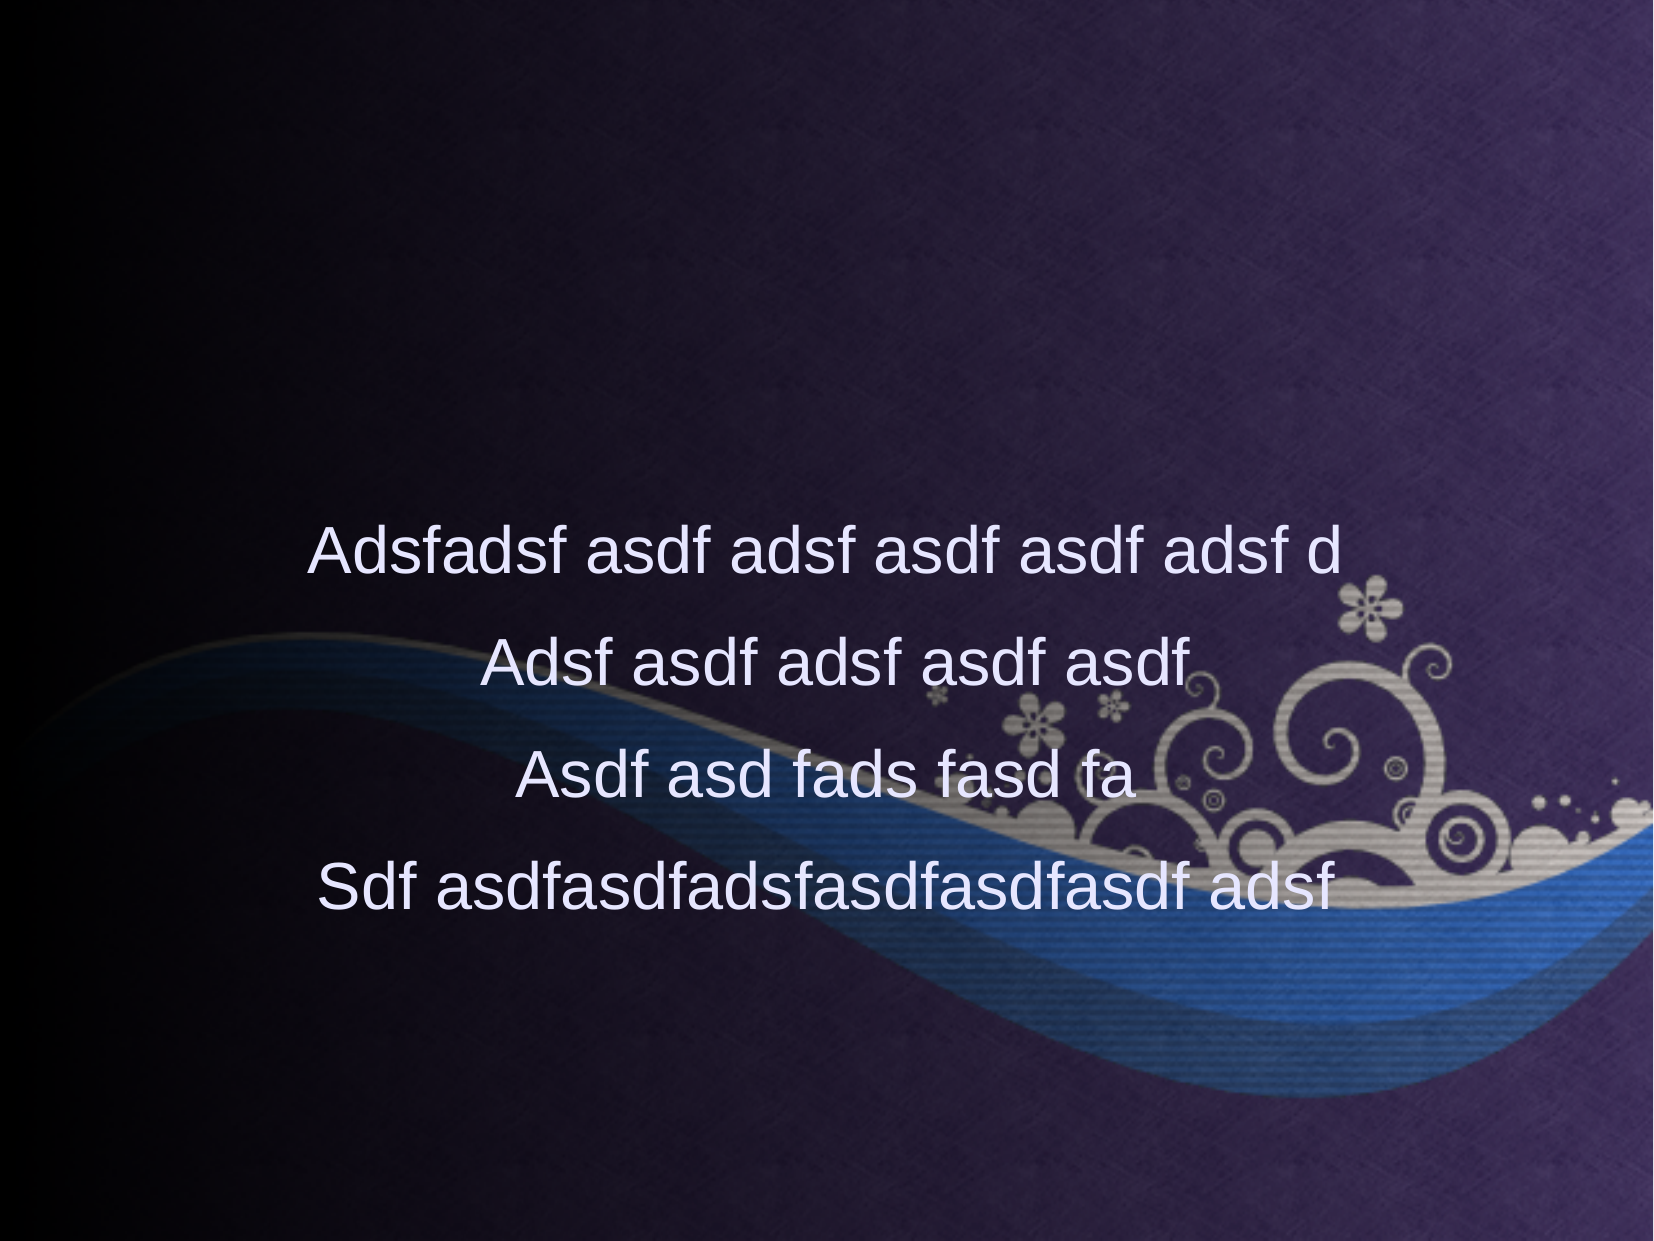

#
Adsfadsf asdf adsf asdf asdf adsf d
 Adsf asdf adsf asdf asdf
Asdf asd fads fasd fa
Sdf asdfasdfadsfasdfasdfasdf adsf